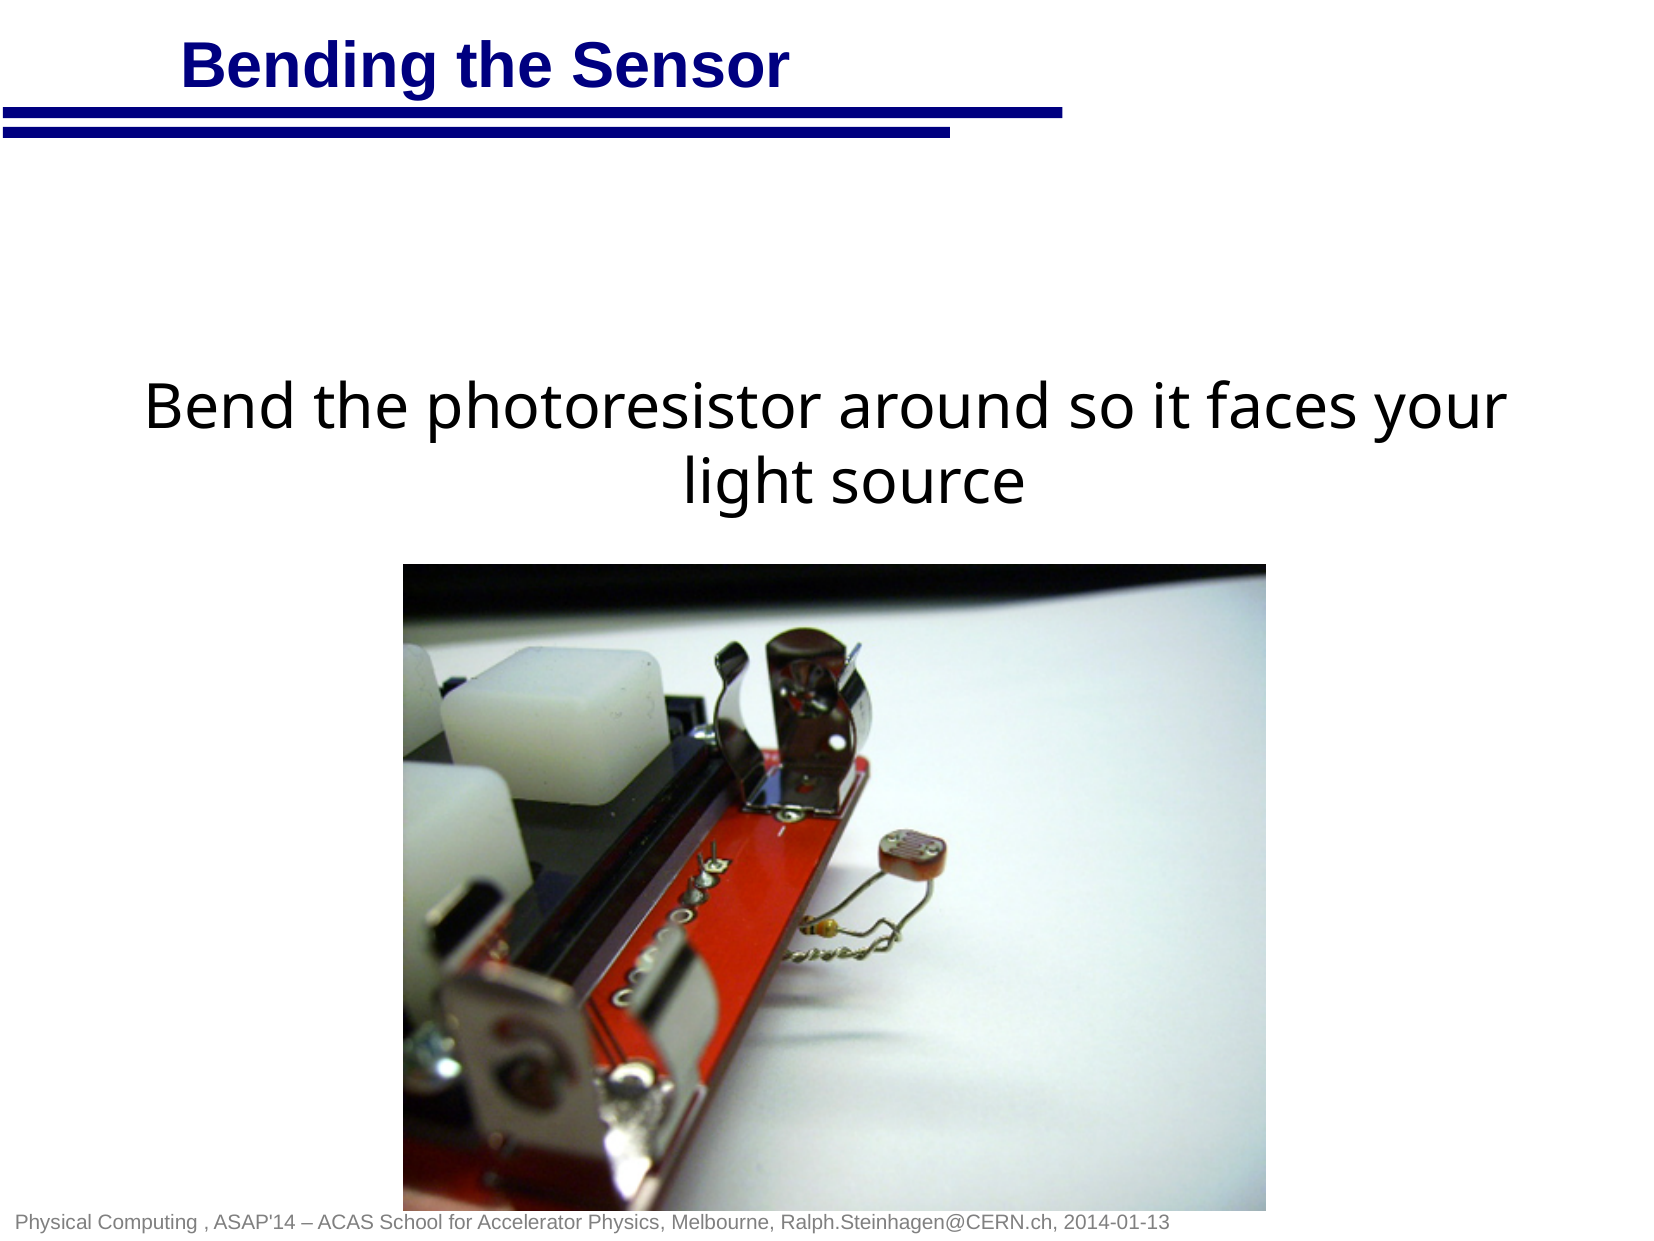

# Bending the Sensor
Bend the photoresistor around so it faces your light source